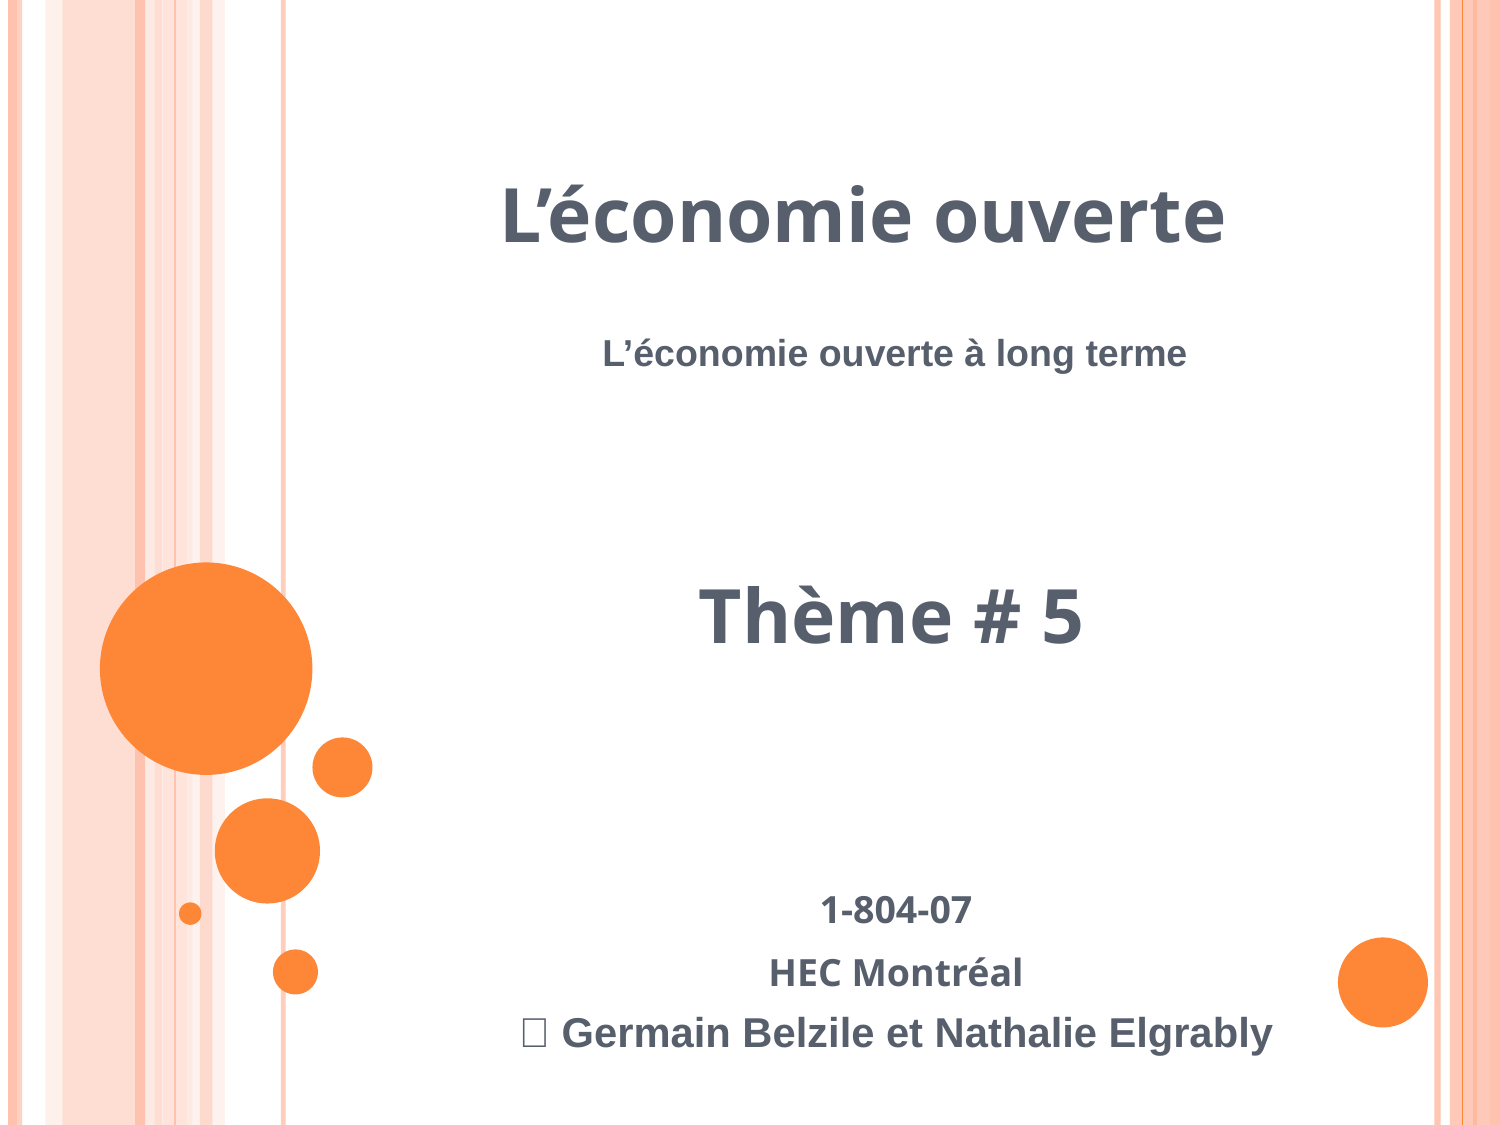

# L’économie ouverte
L’économie ouverte à long terme
Thème # 5
1-804-07
HEC Montréal
 Germain Belzile et Nathalie Elgrably